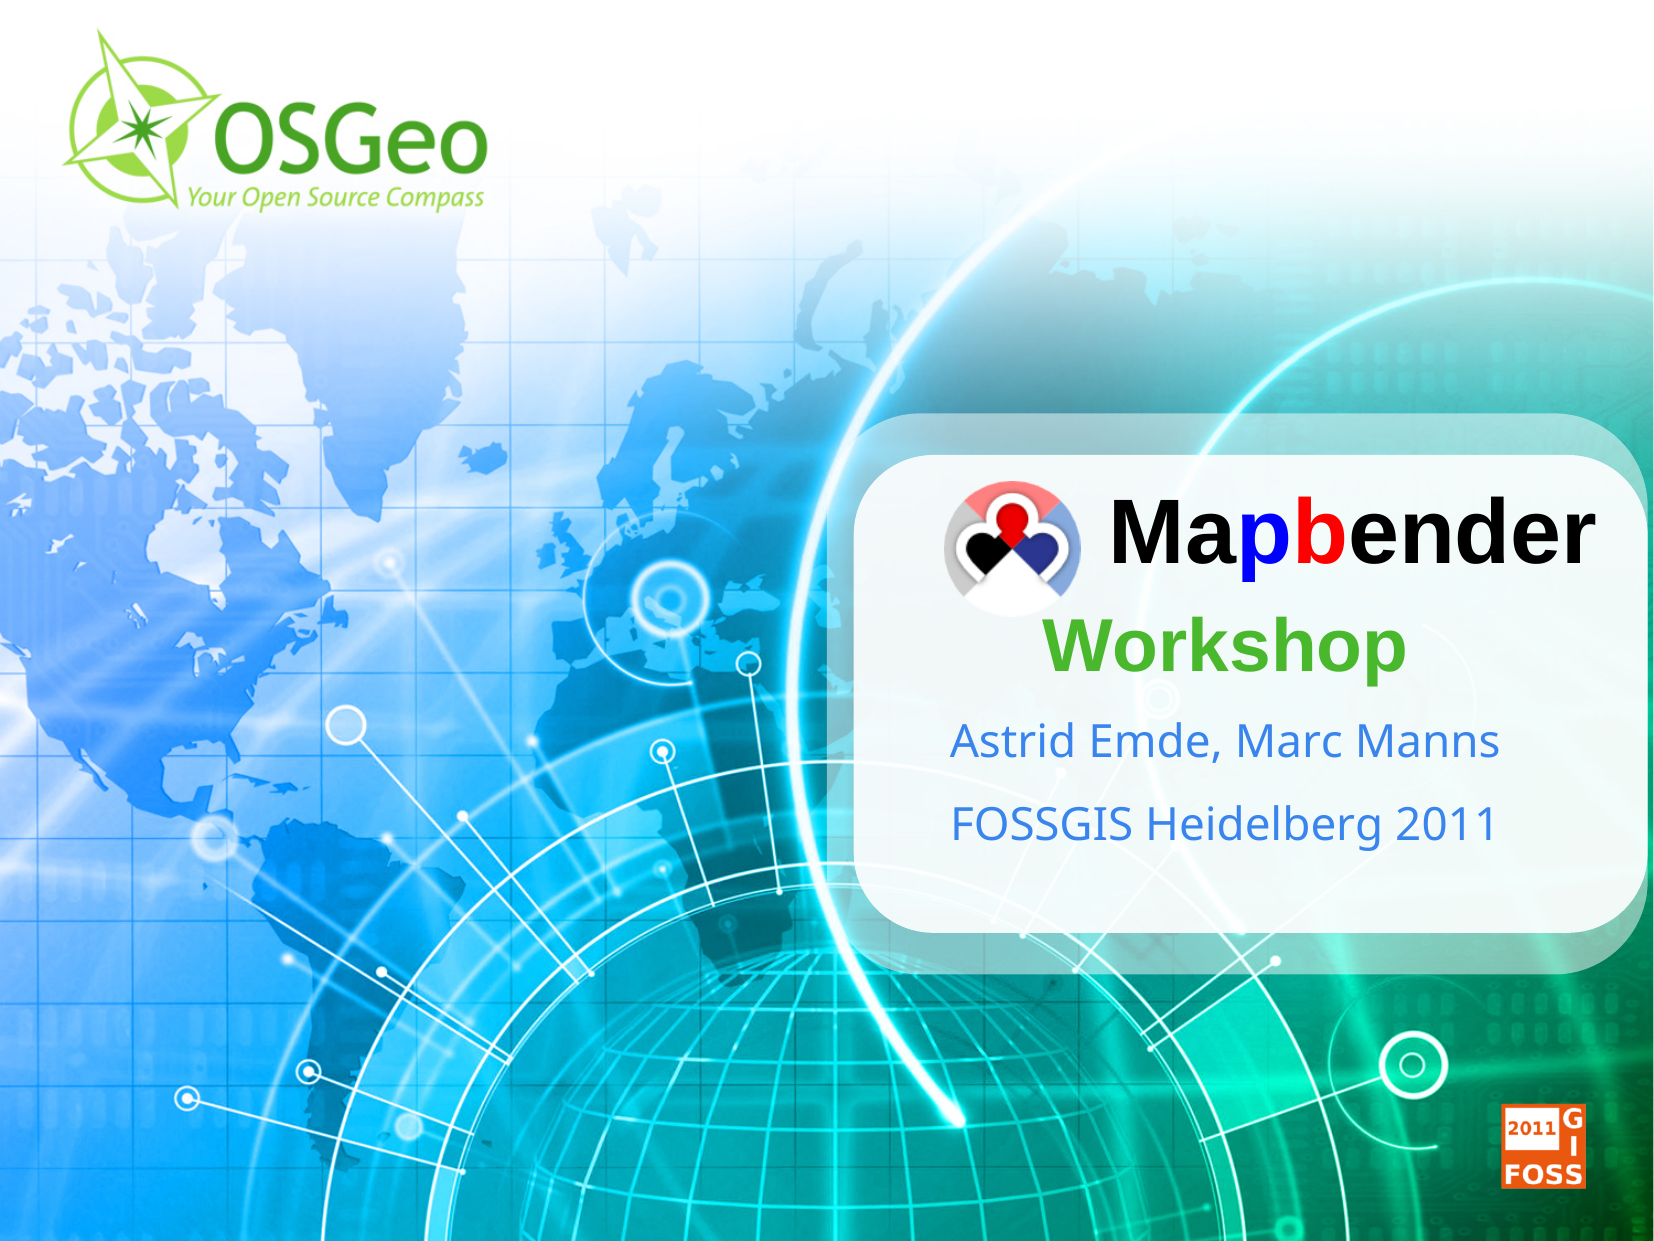

Mapbender
Workshop
Astrid Emde, Marc Manns
FOSSGIS Heidelberg 2011